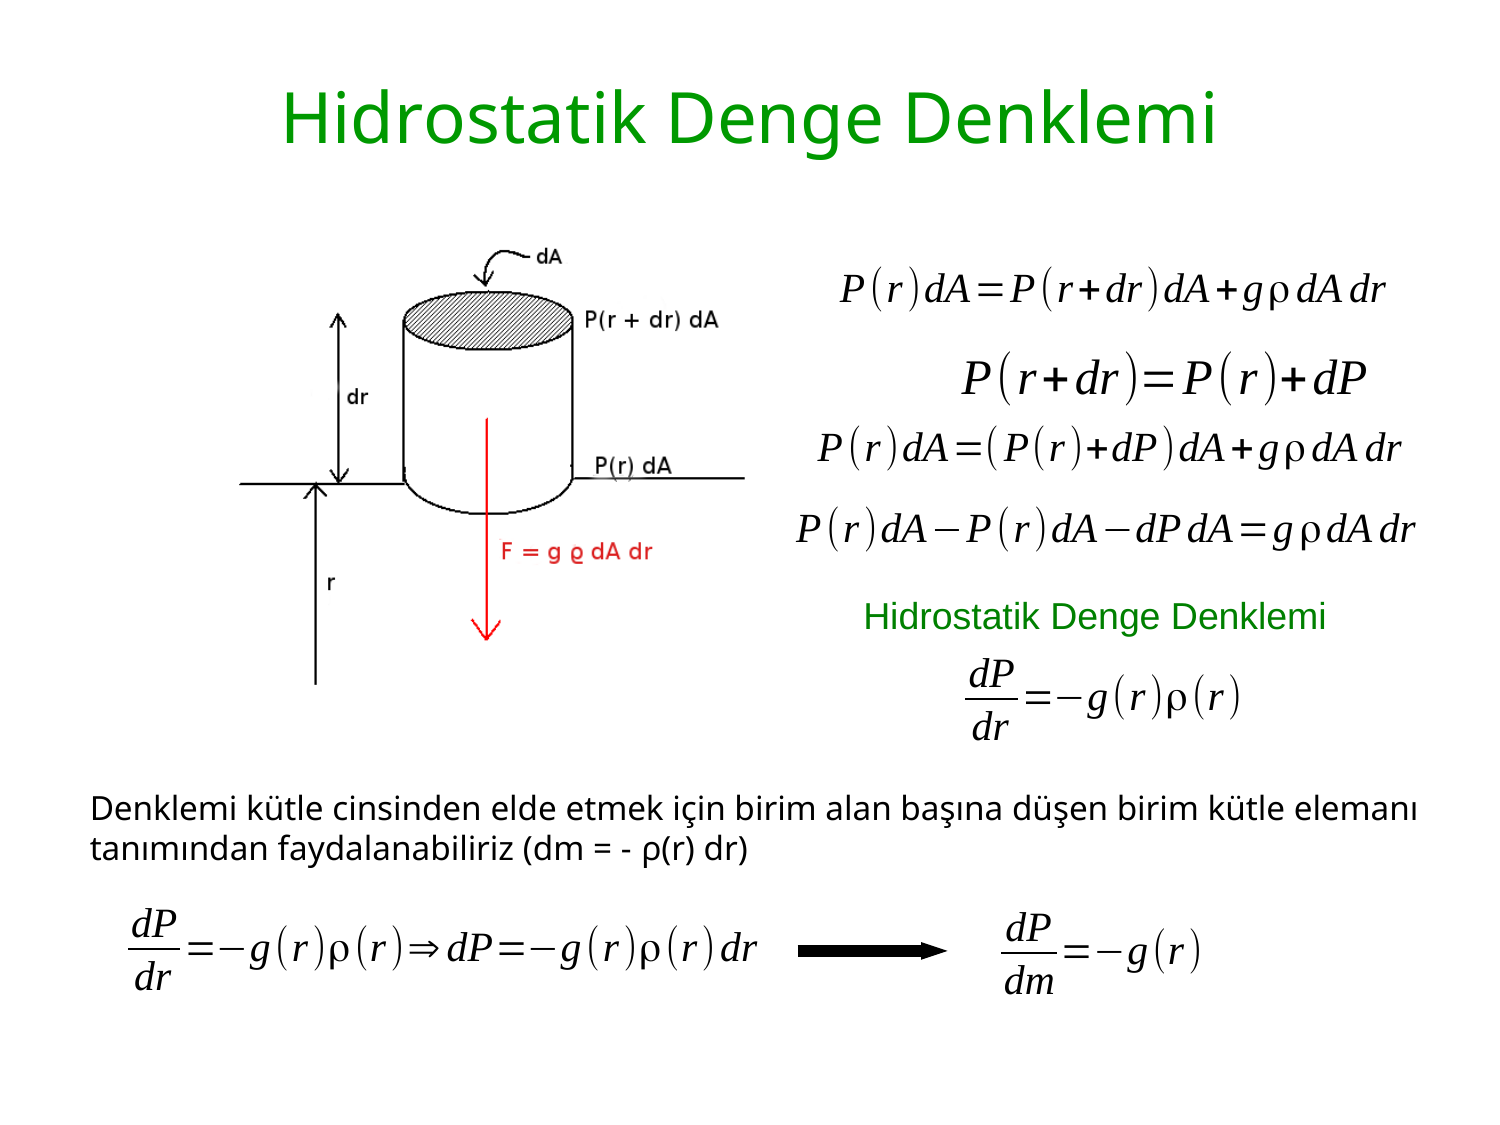

# Hidrostatik Denge Denklemi
Hidrostatik Denge Denklemi
Denklemi kütle cinsinden elde etmek için birim alan başına düşen birim kütle elemanı tanımından faydalanabiliriz (dm = - ρ(r) dr)